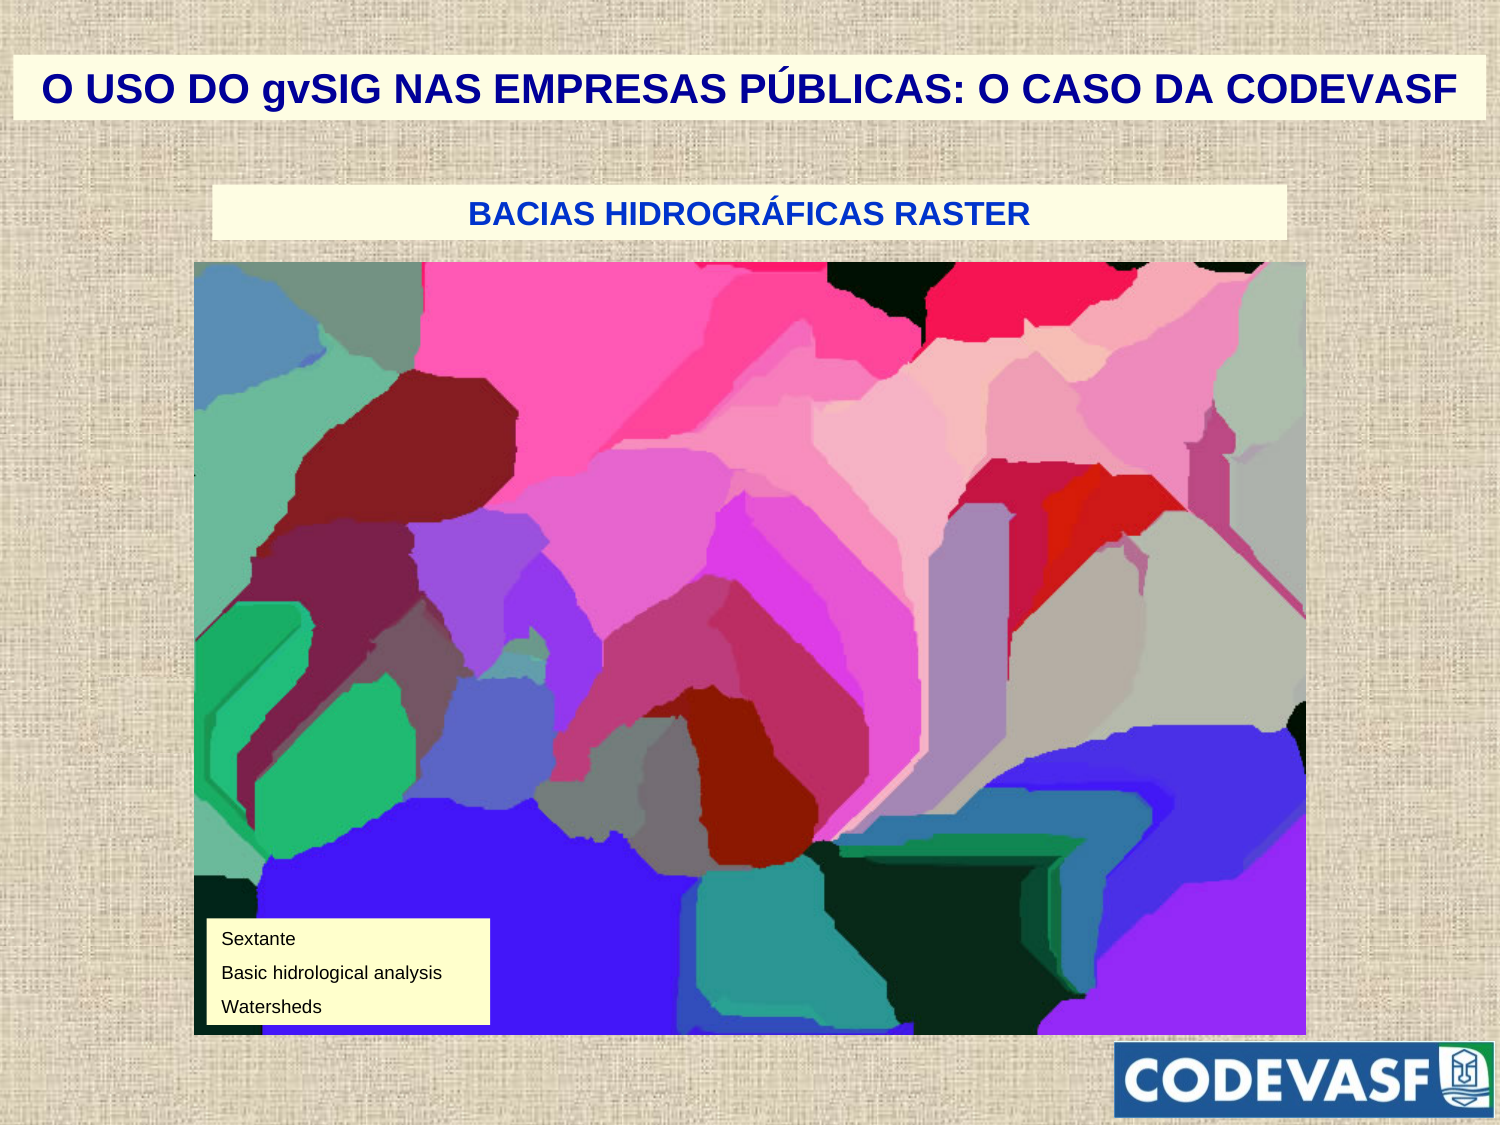

O USO DO gvSIG NAS EMPRESAS PÚBLICAS: O CASO DA CODEVASF
BACIAS HIDROGRÁFICAS RASTER
Sextante
Basic hidrological analysis
Watersheds